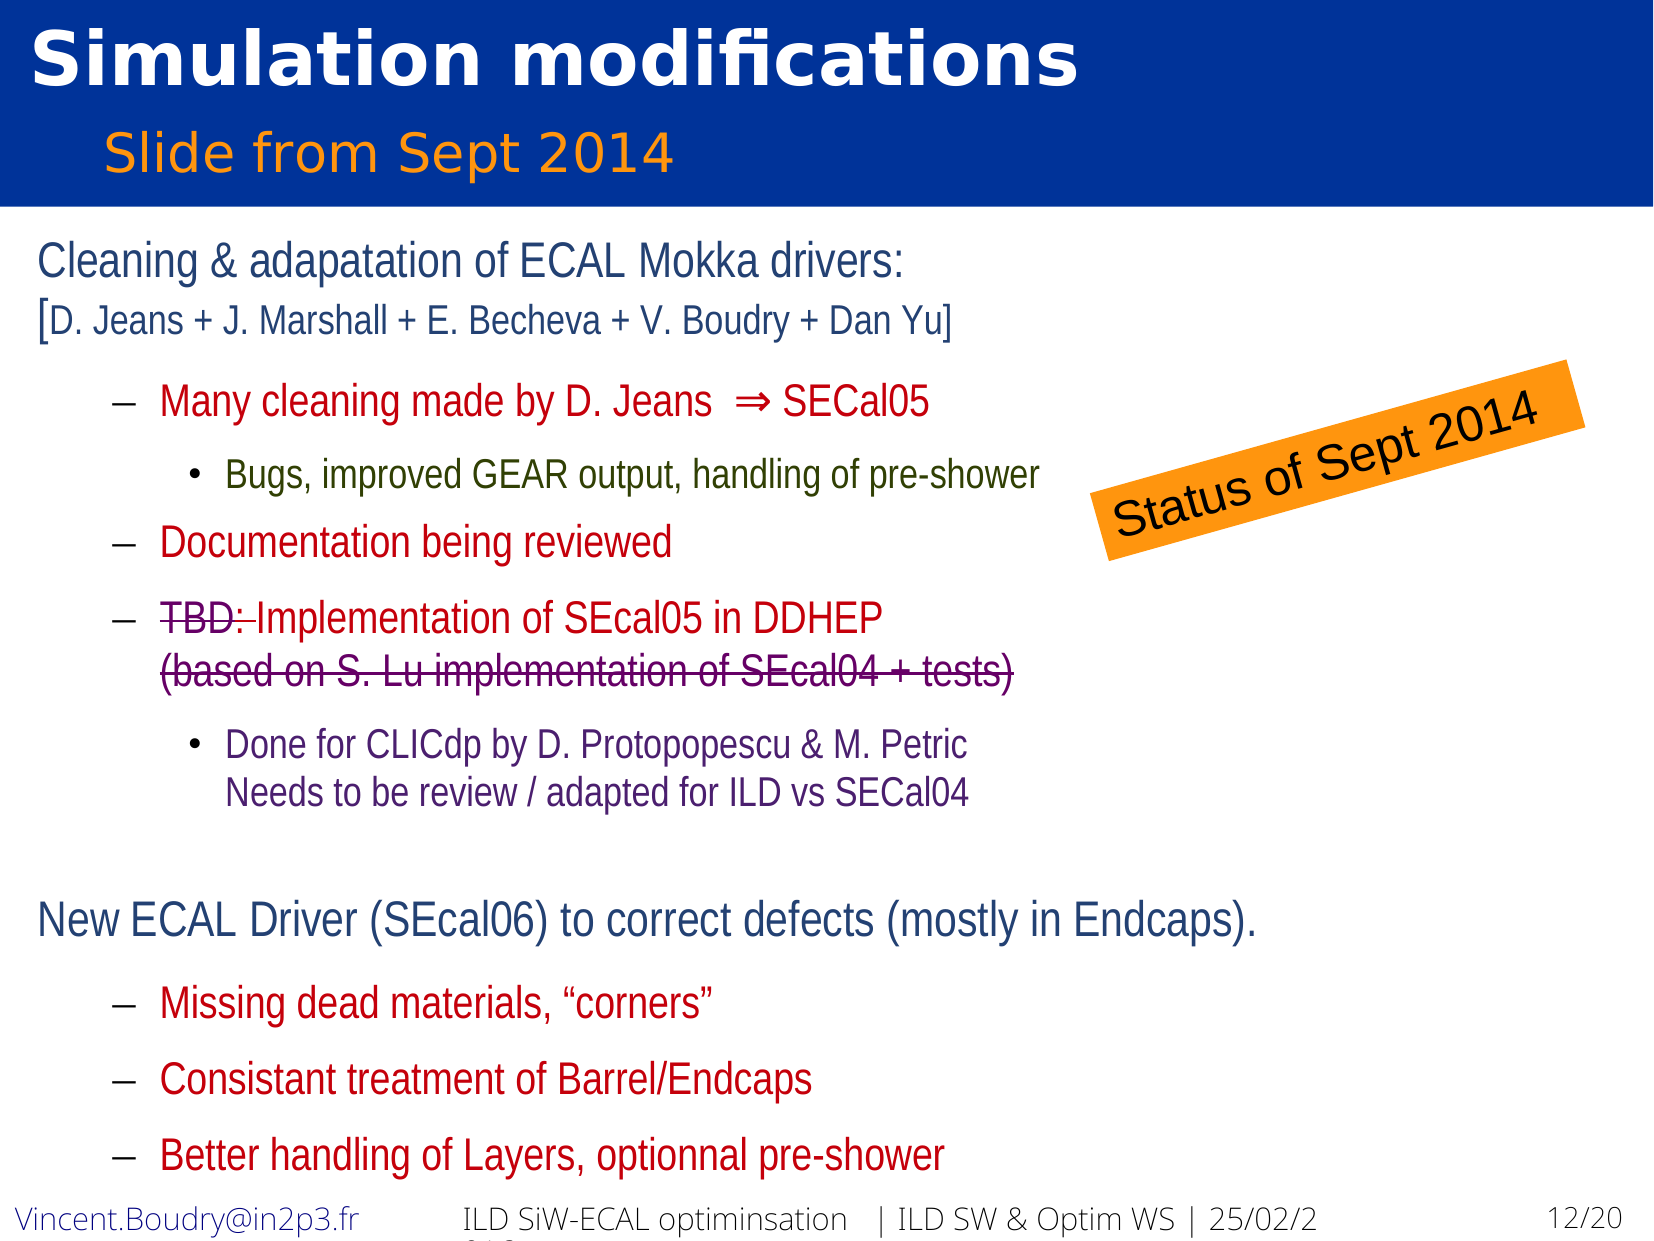

# Simulation modifications Slide from Sept 2014
Cleaning & adapatation of ECAL Mokka drivers:
[D. Jeans + J. Marshall + E. Becheva + V. Boudry + Dan Yu]
Many cleaning made by D. Jeans ⇒ SECal05
Bugs, improved GEAR output, handling of pre-shower
Documentation being reviewed
TBD: Implementation of SEcal05 in DDHEP
(based on S. Lu implementation of SEcal04 + tests)
Done for CLICdp by D. Protopopescu & M. Petric
Needs to be review / adapted for ILD vs SECal04
New ECAL Driver (SEcal06) to correct defects (mostly in Endcaps).
Missing dead materials, “corners”
Consistant treatment of Barrel/Endcaps
Better handling of Layers, optionnal pre-shower
Status of Sept 2014
ILD SiW-ECAL optiminsation | ILD SW & Optim WS | 25/02/2016
12